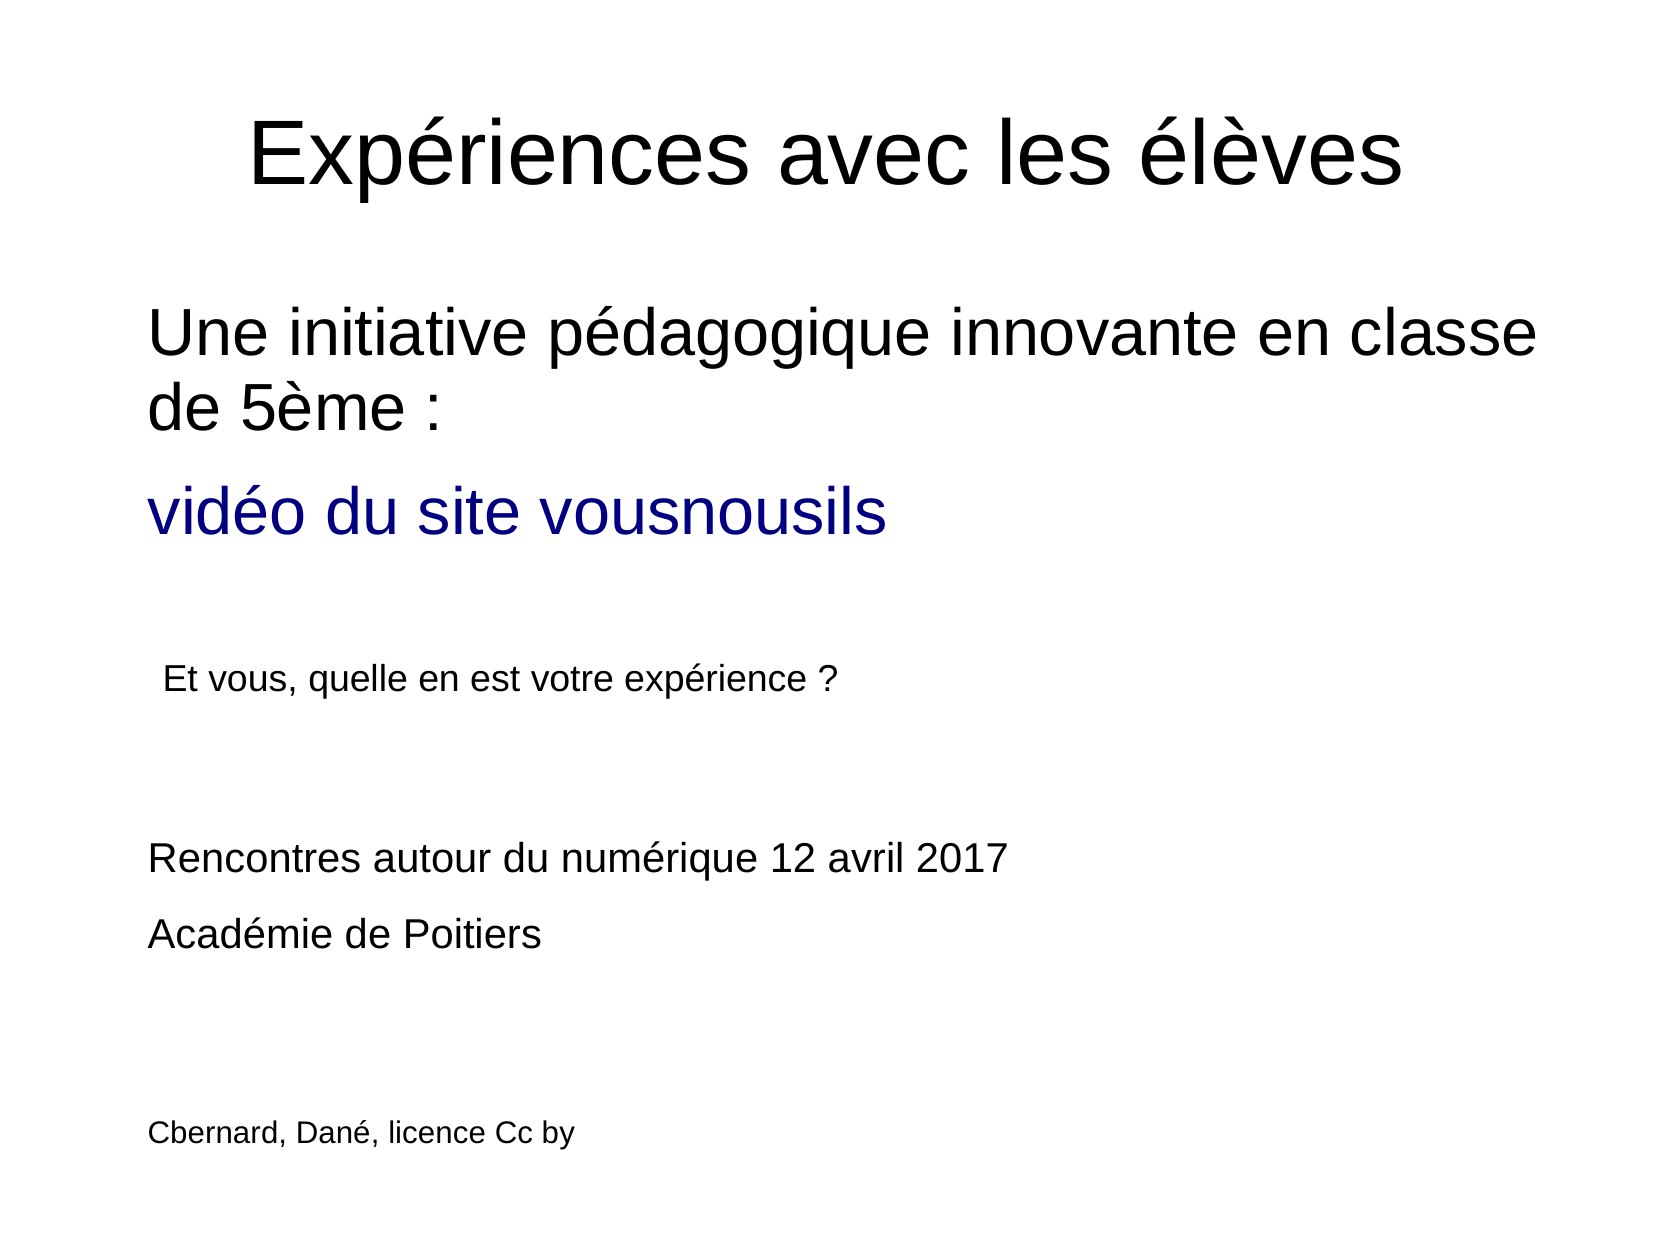

# Expériences avec les élèves
Une initiative pédagogique innovante en classe de 5ème :
vidéo du site vousnousils
Rencontres autour du numérique 12 avril 2017
Académie de Poitiers
Cbernard, Dané, licence Cc by
Et vous, quelle en est votre expérience ?